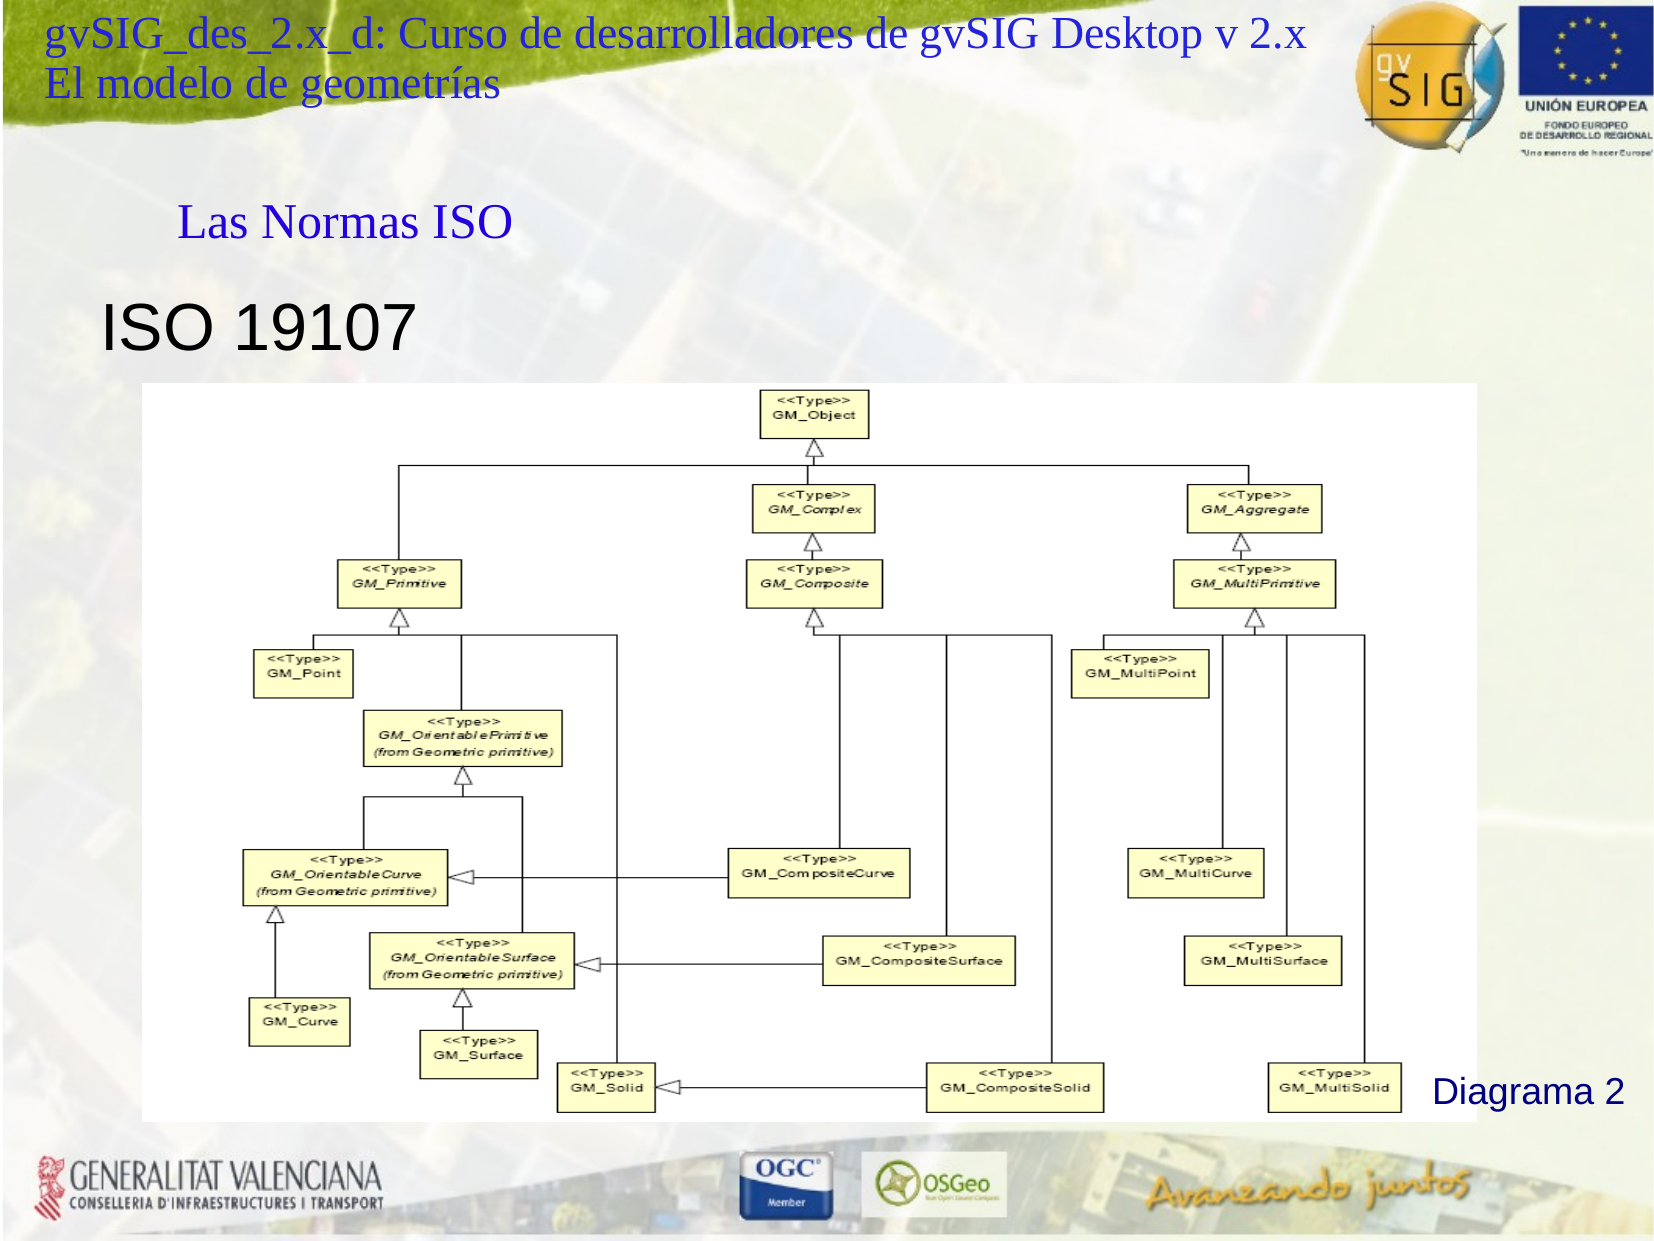

Las Normas ISO
# ISO 19107
Diagrama 2